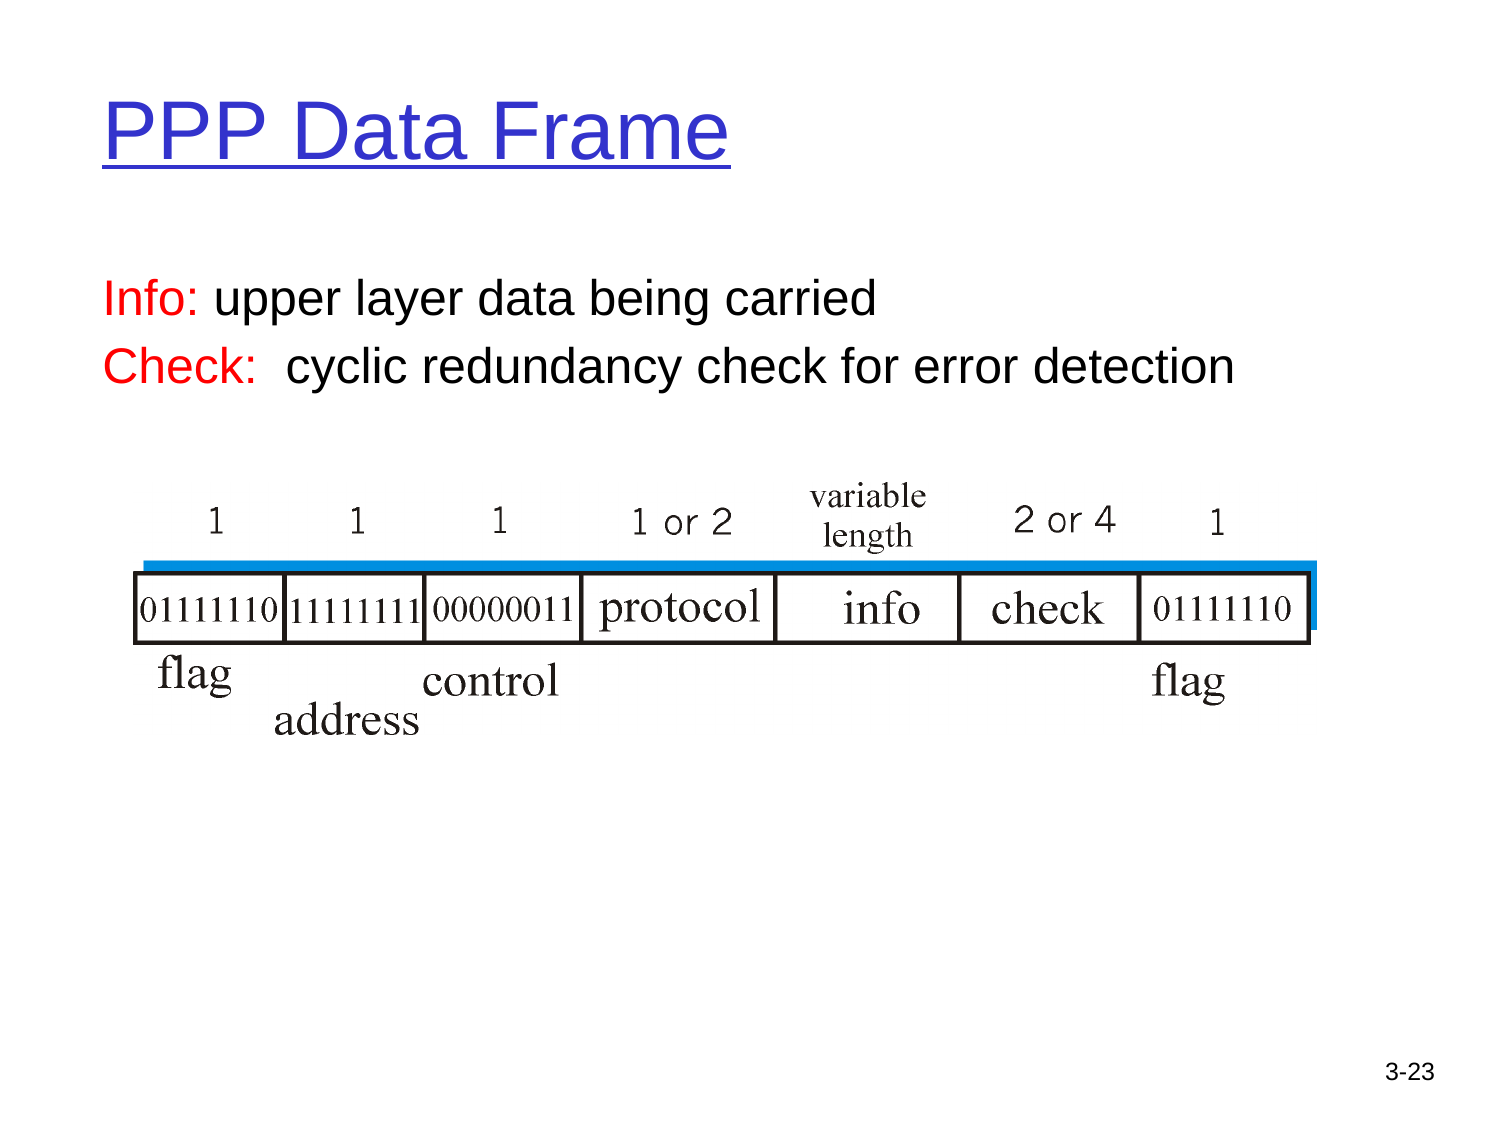

# PPP Data Frame
Info: upper layer data being carried
Check: cyclic redundancy check for error detection
23